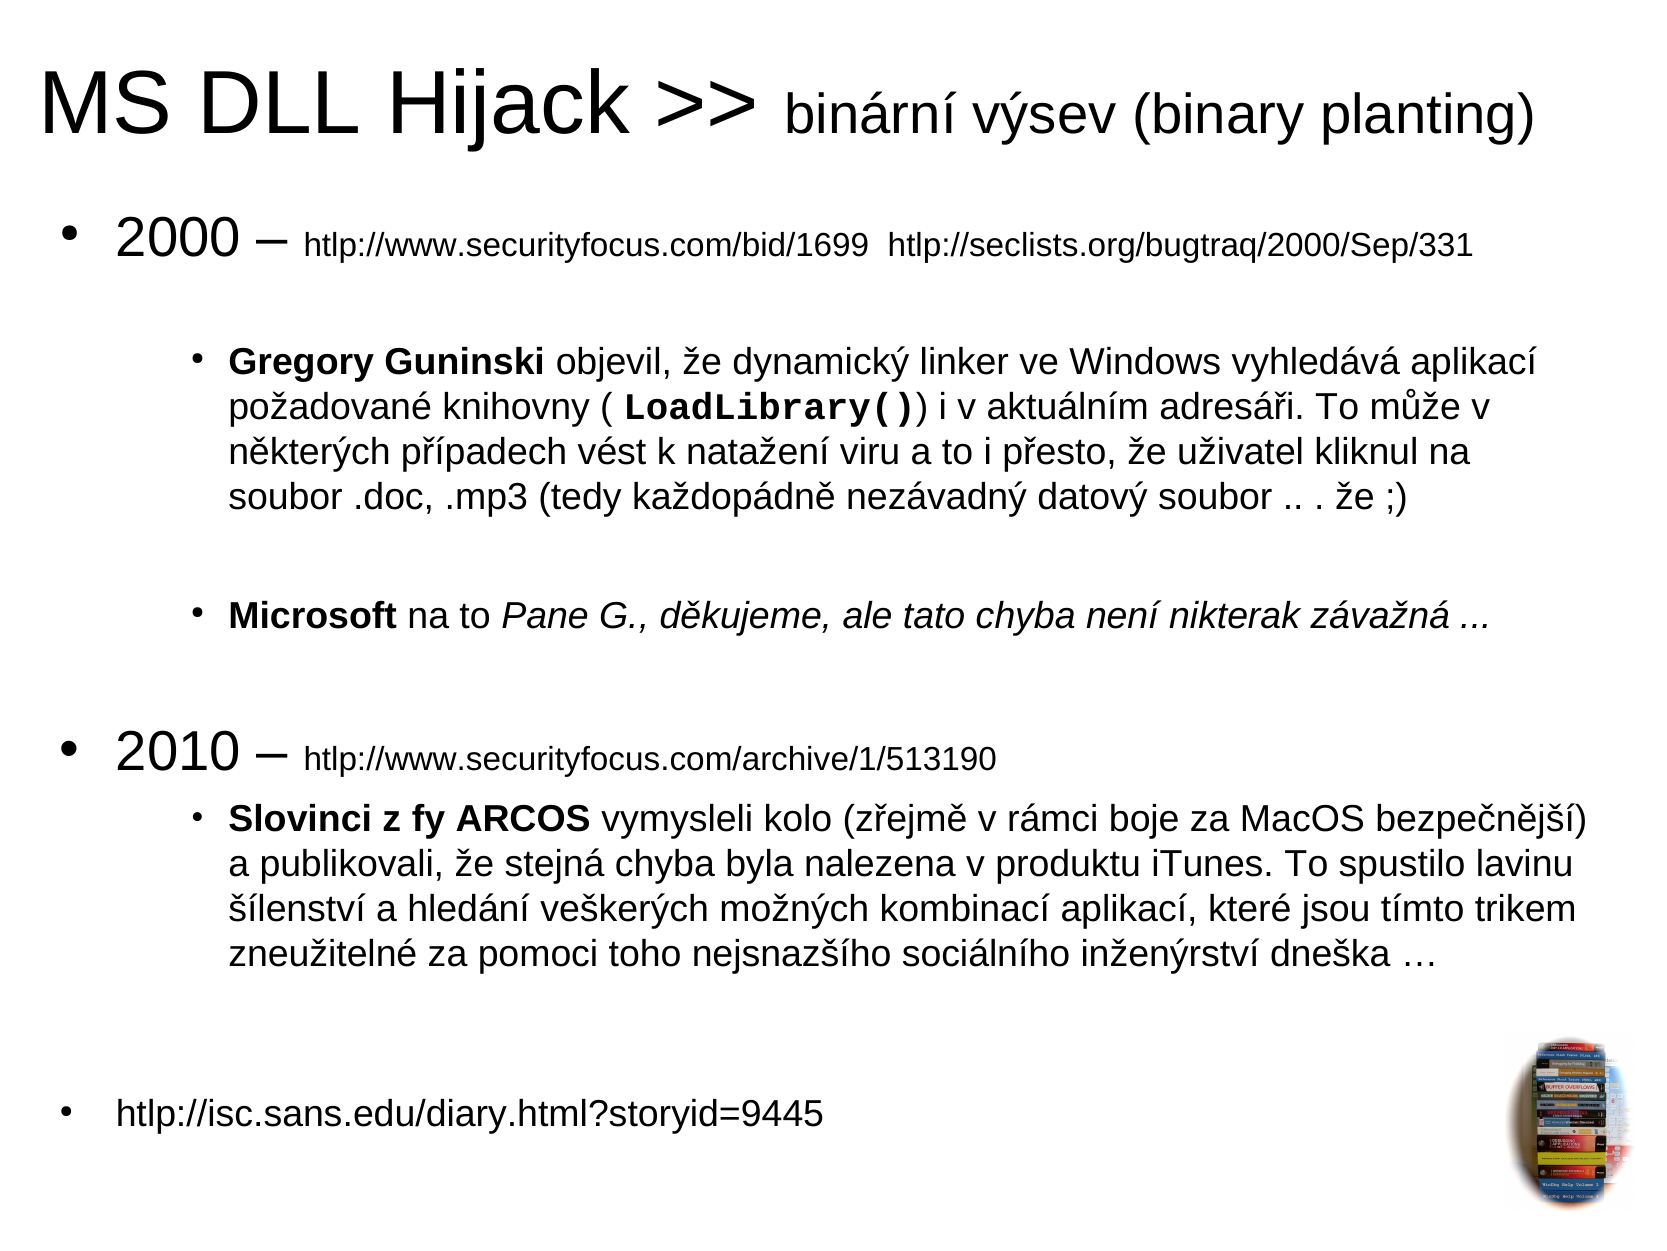

# MS DLL Hijack >> binární výsev (binary planting)
2000 – htlp://www.securityfocus.com/bid/1699 htlp://seclists.org/bugtraq/2000/Sep/331
Gregory Guninski objevil, že dynamický linker ve Windows vyhledává aplikací požadované knihovny ( LoadLibrary()) i v aktuálním adresáři. To může v některých případech vést k natažení viru a to i přesto, že uživatel kliknul na soubor .doc, .mp3 (tedy každopádně nezávadný datový soubor .. . že ;)
Microsoft na to Pane G., děkujeme, ale tato chyba není nikterak závažná ...
2010 – htlp://www.securityfocus.com/archive/1/513190
Slovinci z fy ARCOS vymysleli kolo (zřejmě v rámci boje za MacOS bezpečnější) a publikovali, že stejná chyba byla nalezena v produktu iTunes. To spustilo lavinu šílenství a hledání veškerých možných kombinací aplikací, které jsou tímto trikem zneužitelné za pomoci toho nejsnazšího sociálního inženýrství dneška …
htlp://isc.sans.edu/diary.html?storyid=9445